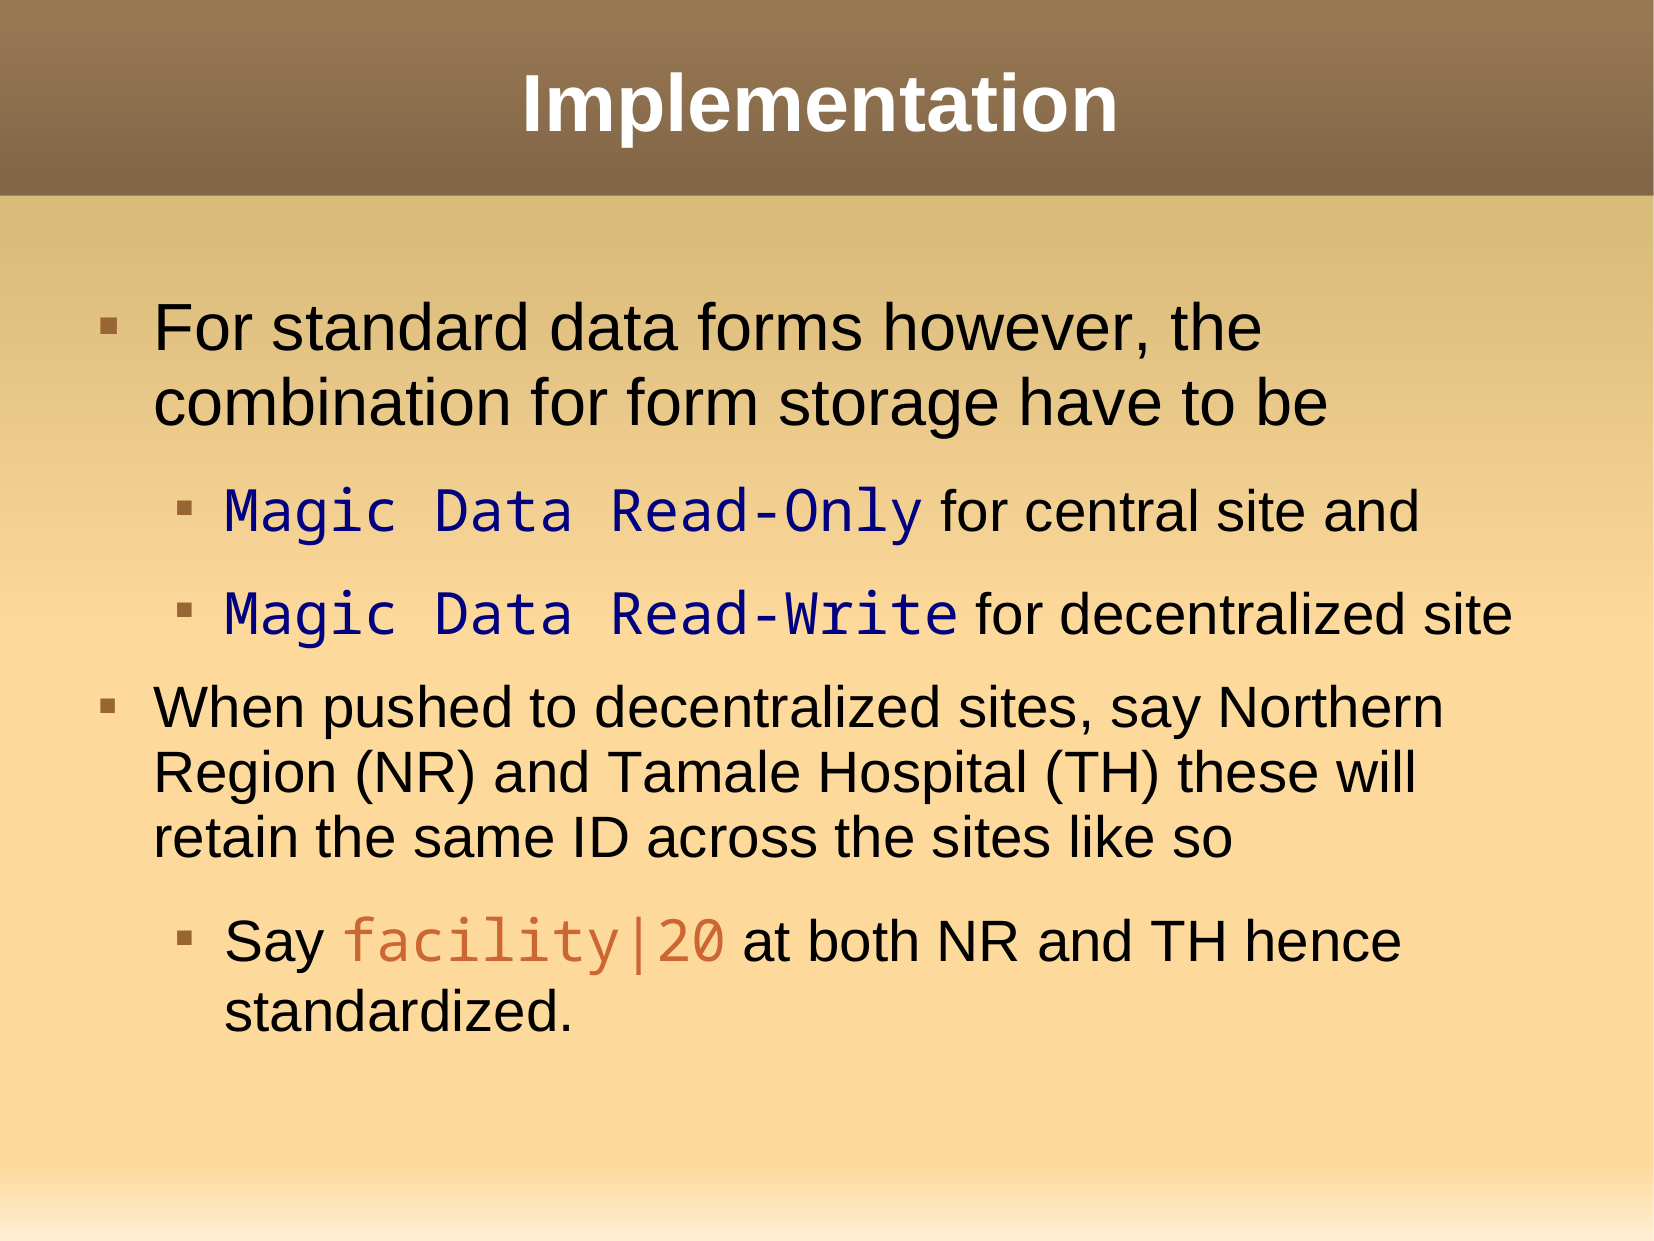

# Implementation
For standard data forms however, the combination for form storage have to be
Magic Data Read-Only for central site and
Magic Data Read-Write for decentralized site
When pushed to decentralized sites, say Northern Region (NR) and Tamale Hospital (TH) these will retain the same ID across the sites like so
Say facility|20 at both NR and TH hence standardized.